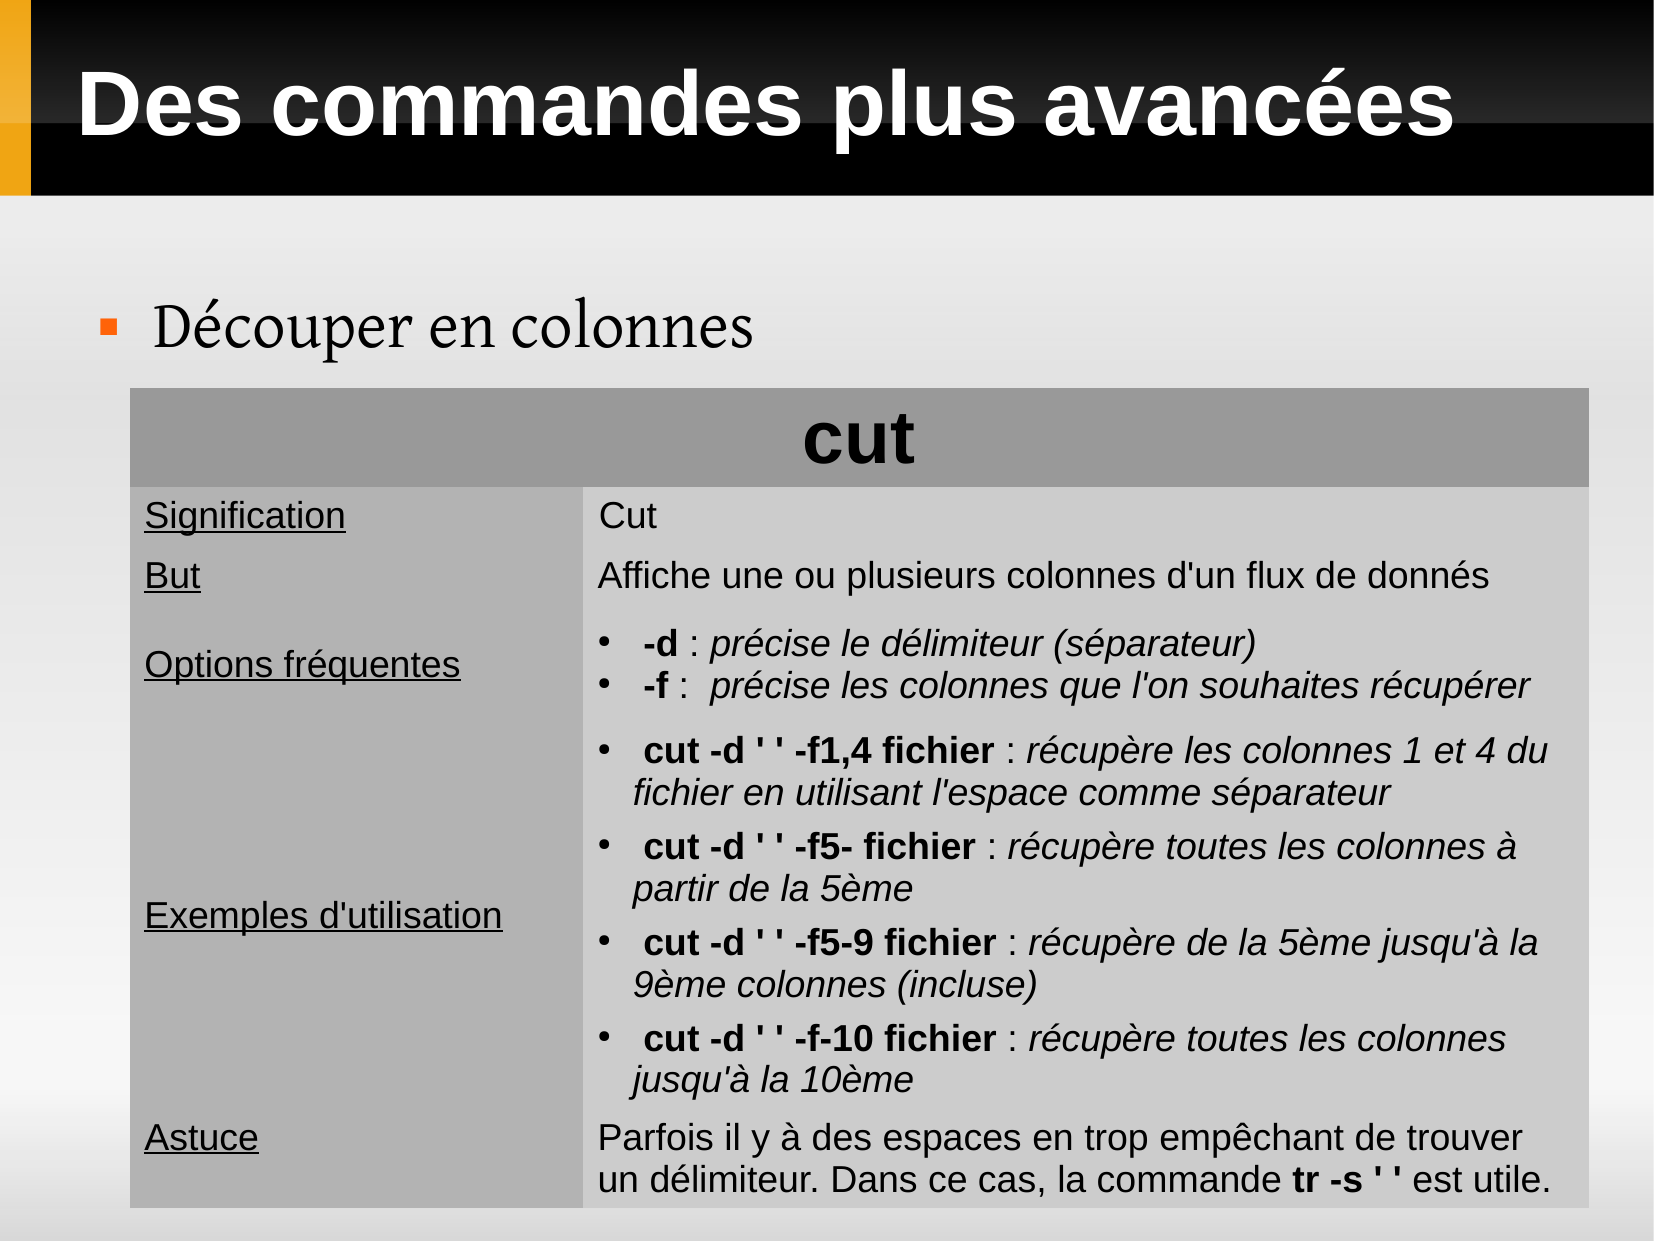

# Des commandes plus avancées
Découper en colonnes
| cut | |
| --- | --- |
| Signification | Cut |
| But | Affiche une ou plusieurs colonnes d'un flux de donnés |
| Options fréquentes | -d : précise le délimiteur (séparateur) -f : précise les colonnes que l'on souhaites récupérer |
| Exemples d'utilisation | cut -d ' ' -f1,4 fichier : récupère les colonnes 1 et 4 du fichier en utilisant l'espace comme séparateur cut -d ' ' -f5- fichier : récupère toutes les colonnes à partir de la 5ème cut -d ' ' -f5-9 fichier : récupère de la 5ème jusqu'à la 9ème colonnes (incluse) cut -d ' ' -f-10 fichier : récupère toutes les colonnes jusqu'à la 10ème |
| Astuce | Parfois il y à des espaces en trop empêchant de trouver un délimiteur. Dans ce cas, la commande tr -s ' ' est utile. |